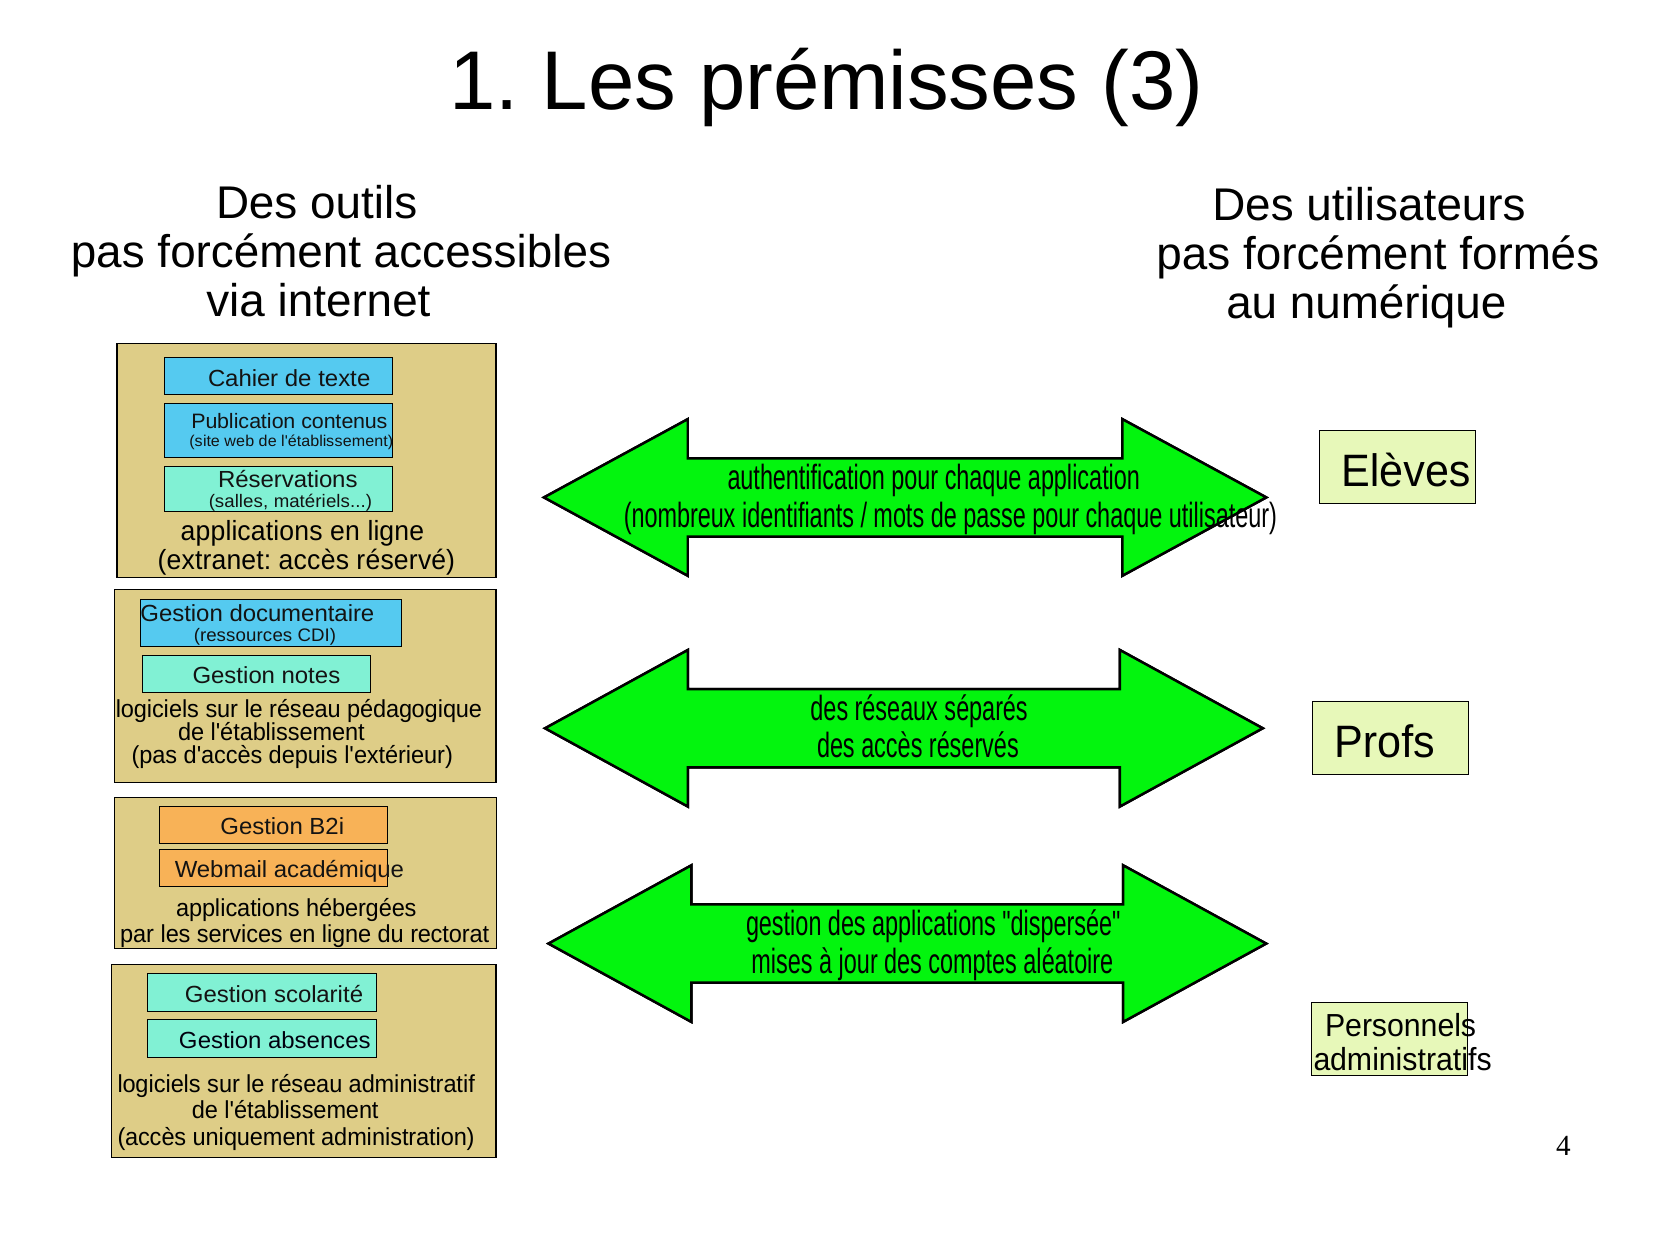

# 1. Les prémisses (3)
Des outils
Des utilisateurs
pas forcément accessibles
pas forcément formés
via internet
au numérique
Cahier de texte
Publication contenus
(site web de l'établissement)
Elèves
authentification pour chaque application
Réservations
(salles, matériels...)
(nombreux identifiants / mots de passe pour chaque utilisateur)
applications en ligne
(extranet: accès réservé)
Gestion documentaire
(ressources CDI)
Gestion notes
des réseaux séparés
logiciels sur le réseau pédagogique
Profs
de l'établissement
des accès réservés
(pas d'accès depuis l'extérieur)
Gestion B2i
Webmail académique
applications hébergées
gestion des applications "dispersée"
par les services en ligne du rectorat
mises à jour des comptes aléatoire
Gestion scolarité
Personnels
Gestion absences
administratifs
logiciels sur le réseau administratif
de l'établissement
(accès uniquement administration)
4